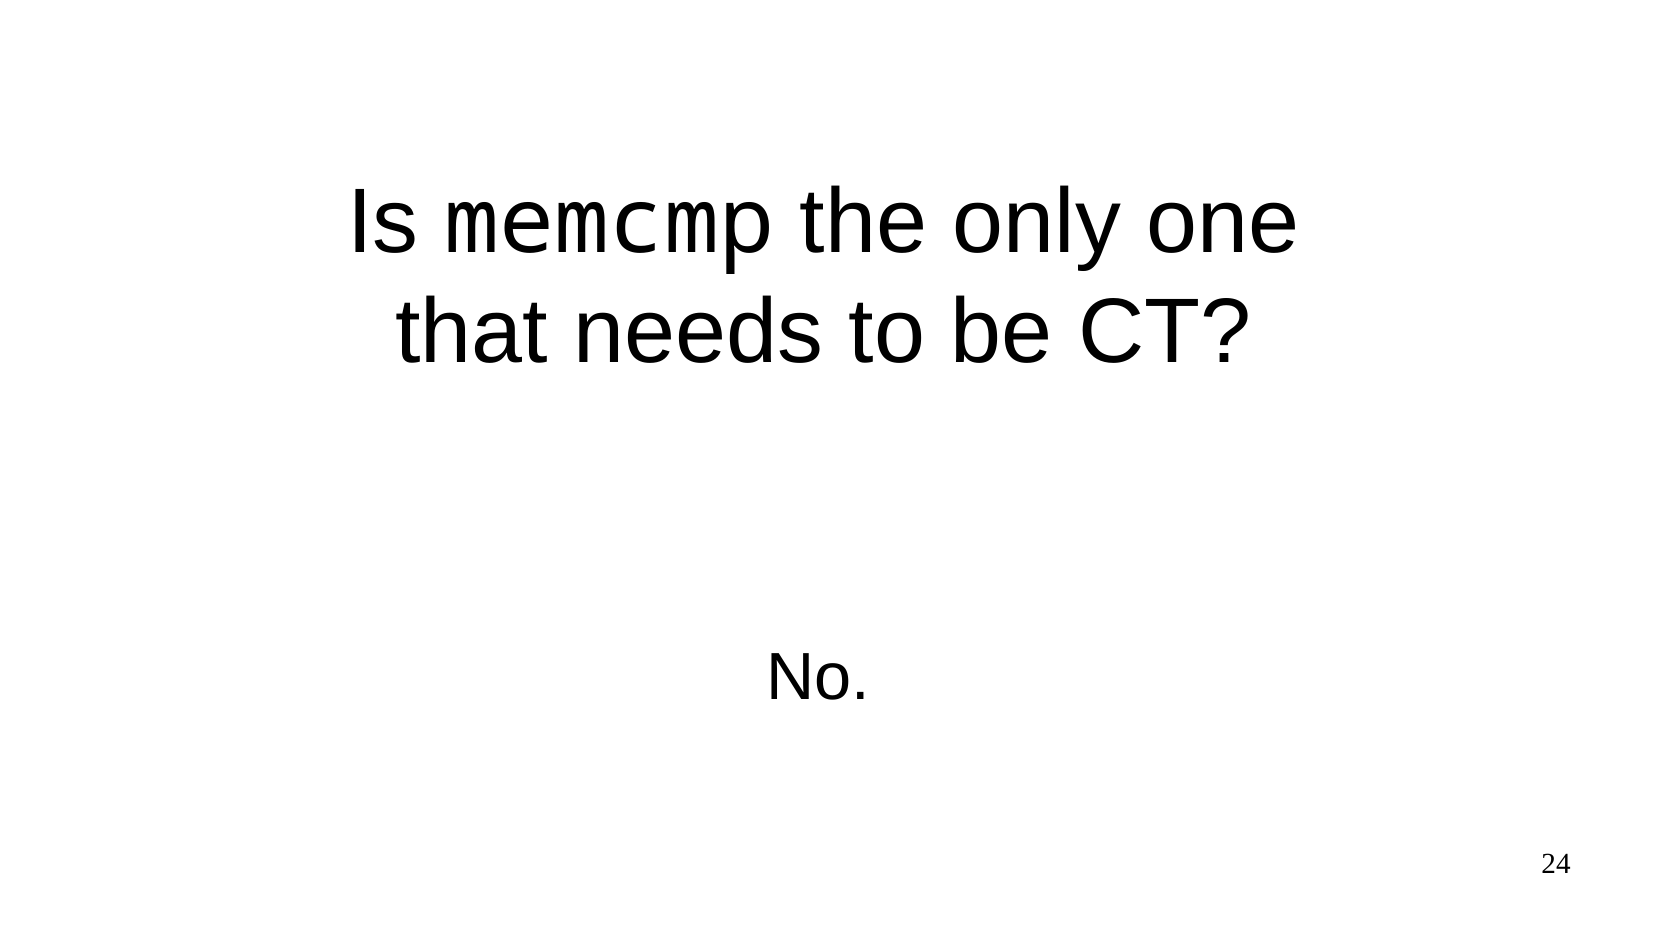

# Is memcmp the only one that needs to be CT?
No.
24